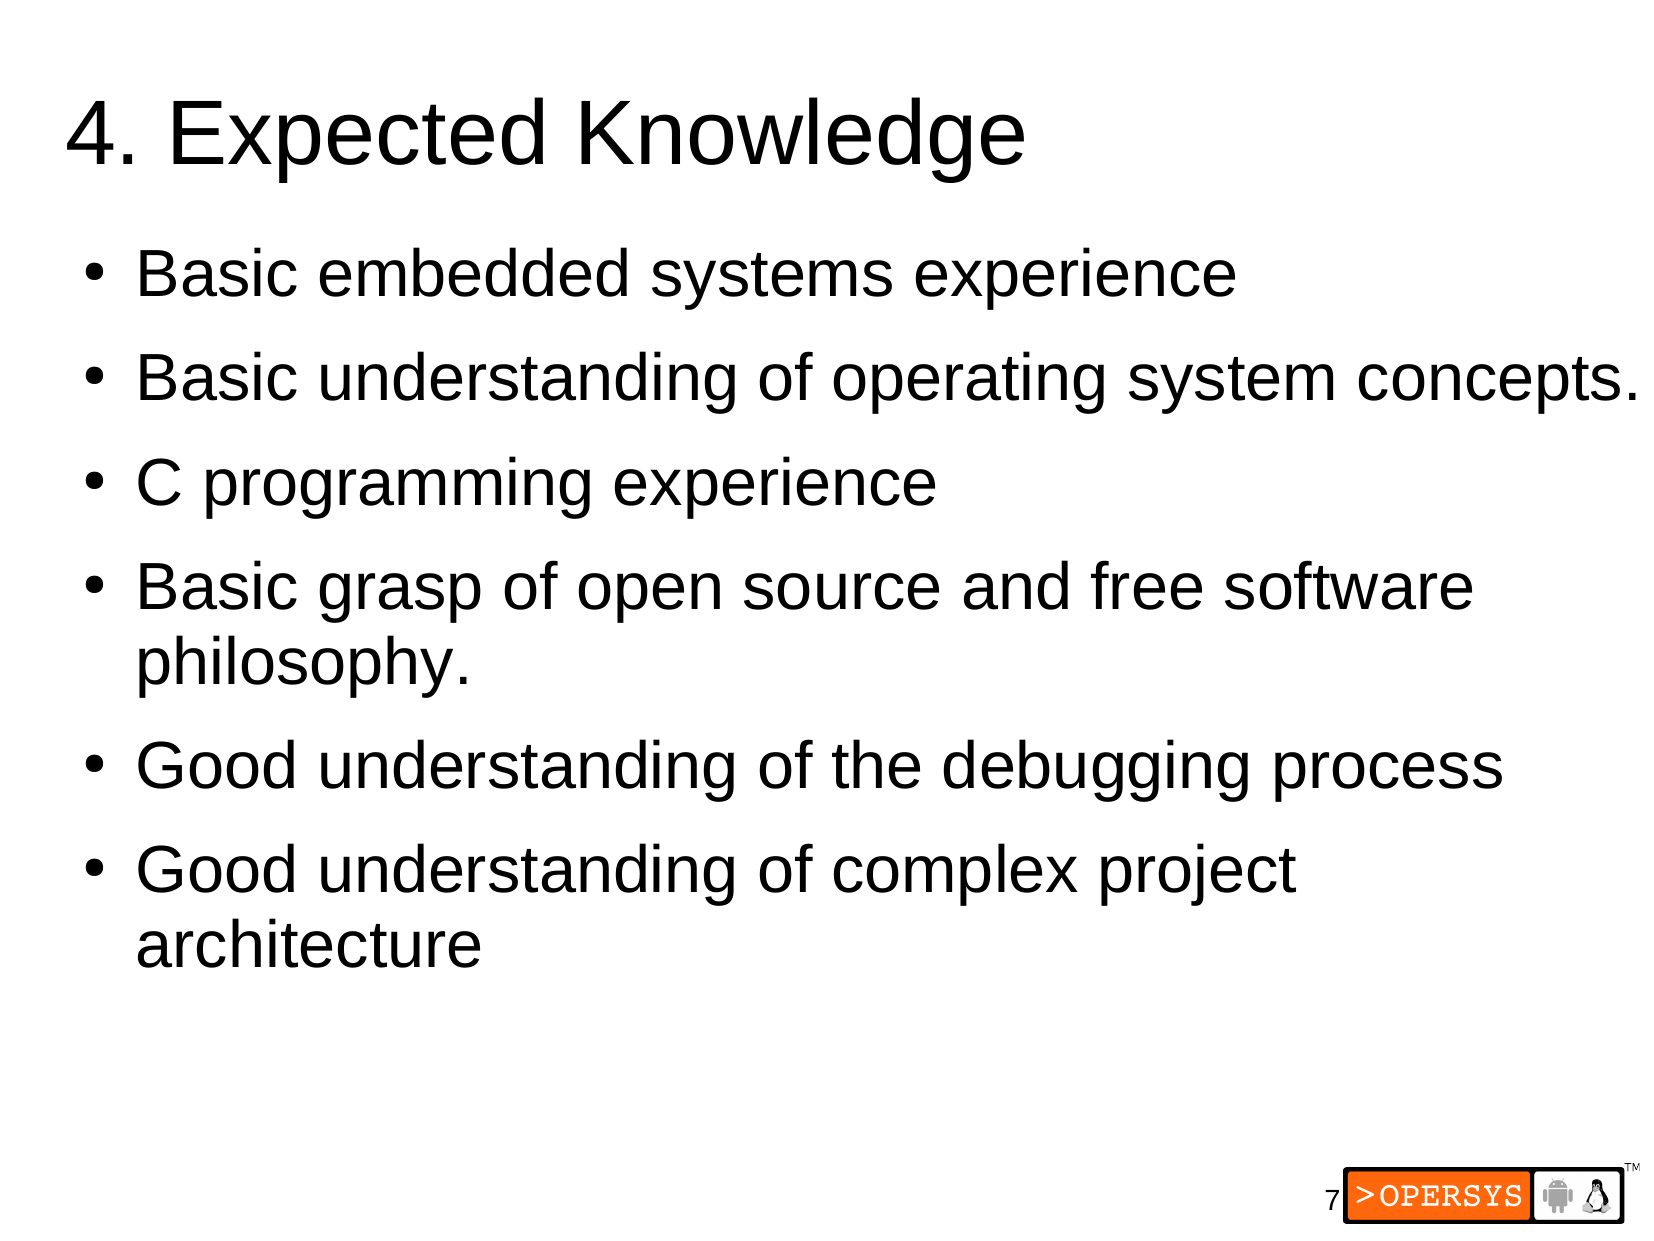

# 4. Expected Knowledge
Basic embedded systems experience
Basic understanding of operating system concepts.
C programming experience
Basic grasp of open source and free software philosophy.
Good understanding of the debugging process
Good understanding of complex project architecture